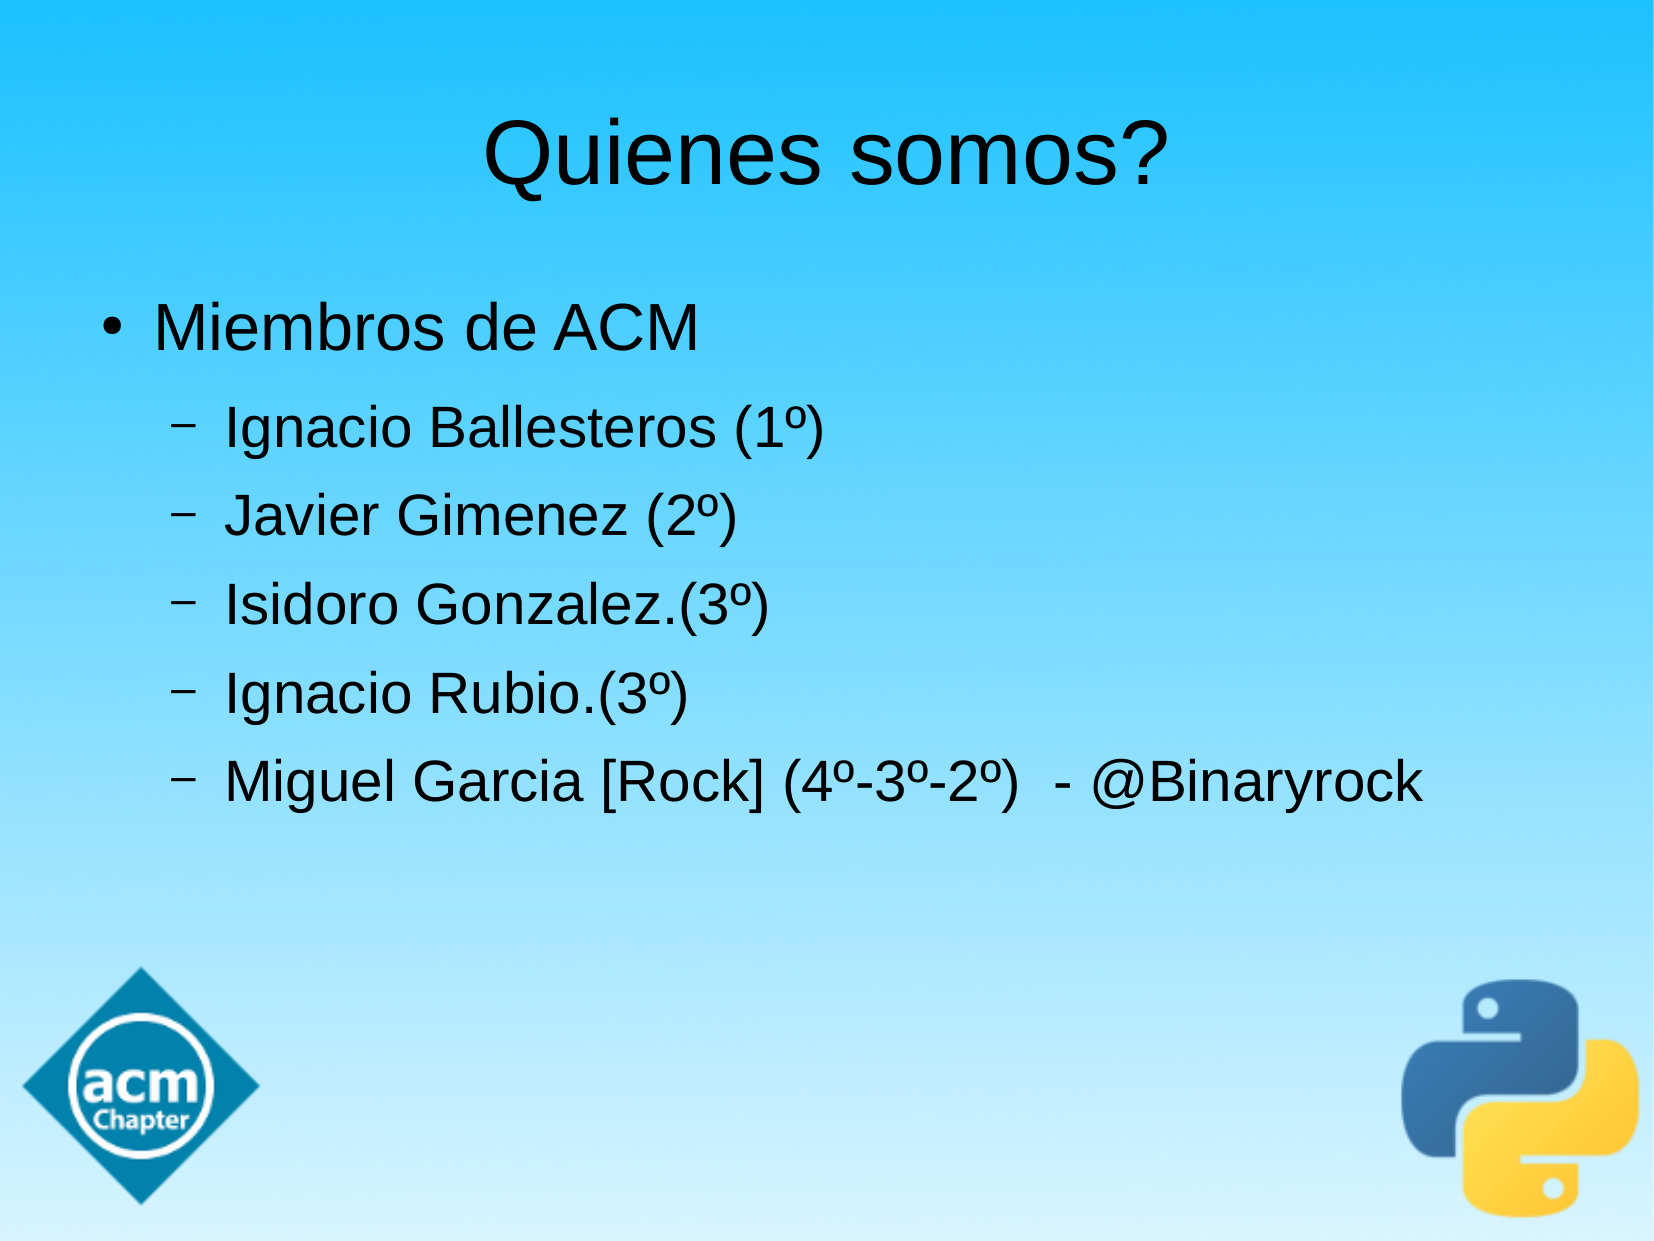

# Quienes somos?
Miembros de ACM
Ignacio Ballesteros (1º)
Javier Gimenez (2º)
Isidoro Gonzalez.(3º)
Ignacio Rubio.(3º)
Miguel Garcia [Rock] (4º-3º-2º) - @Binaryrock